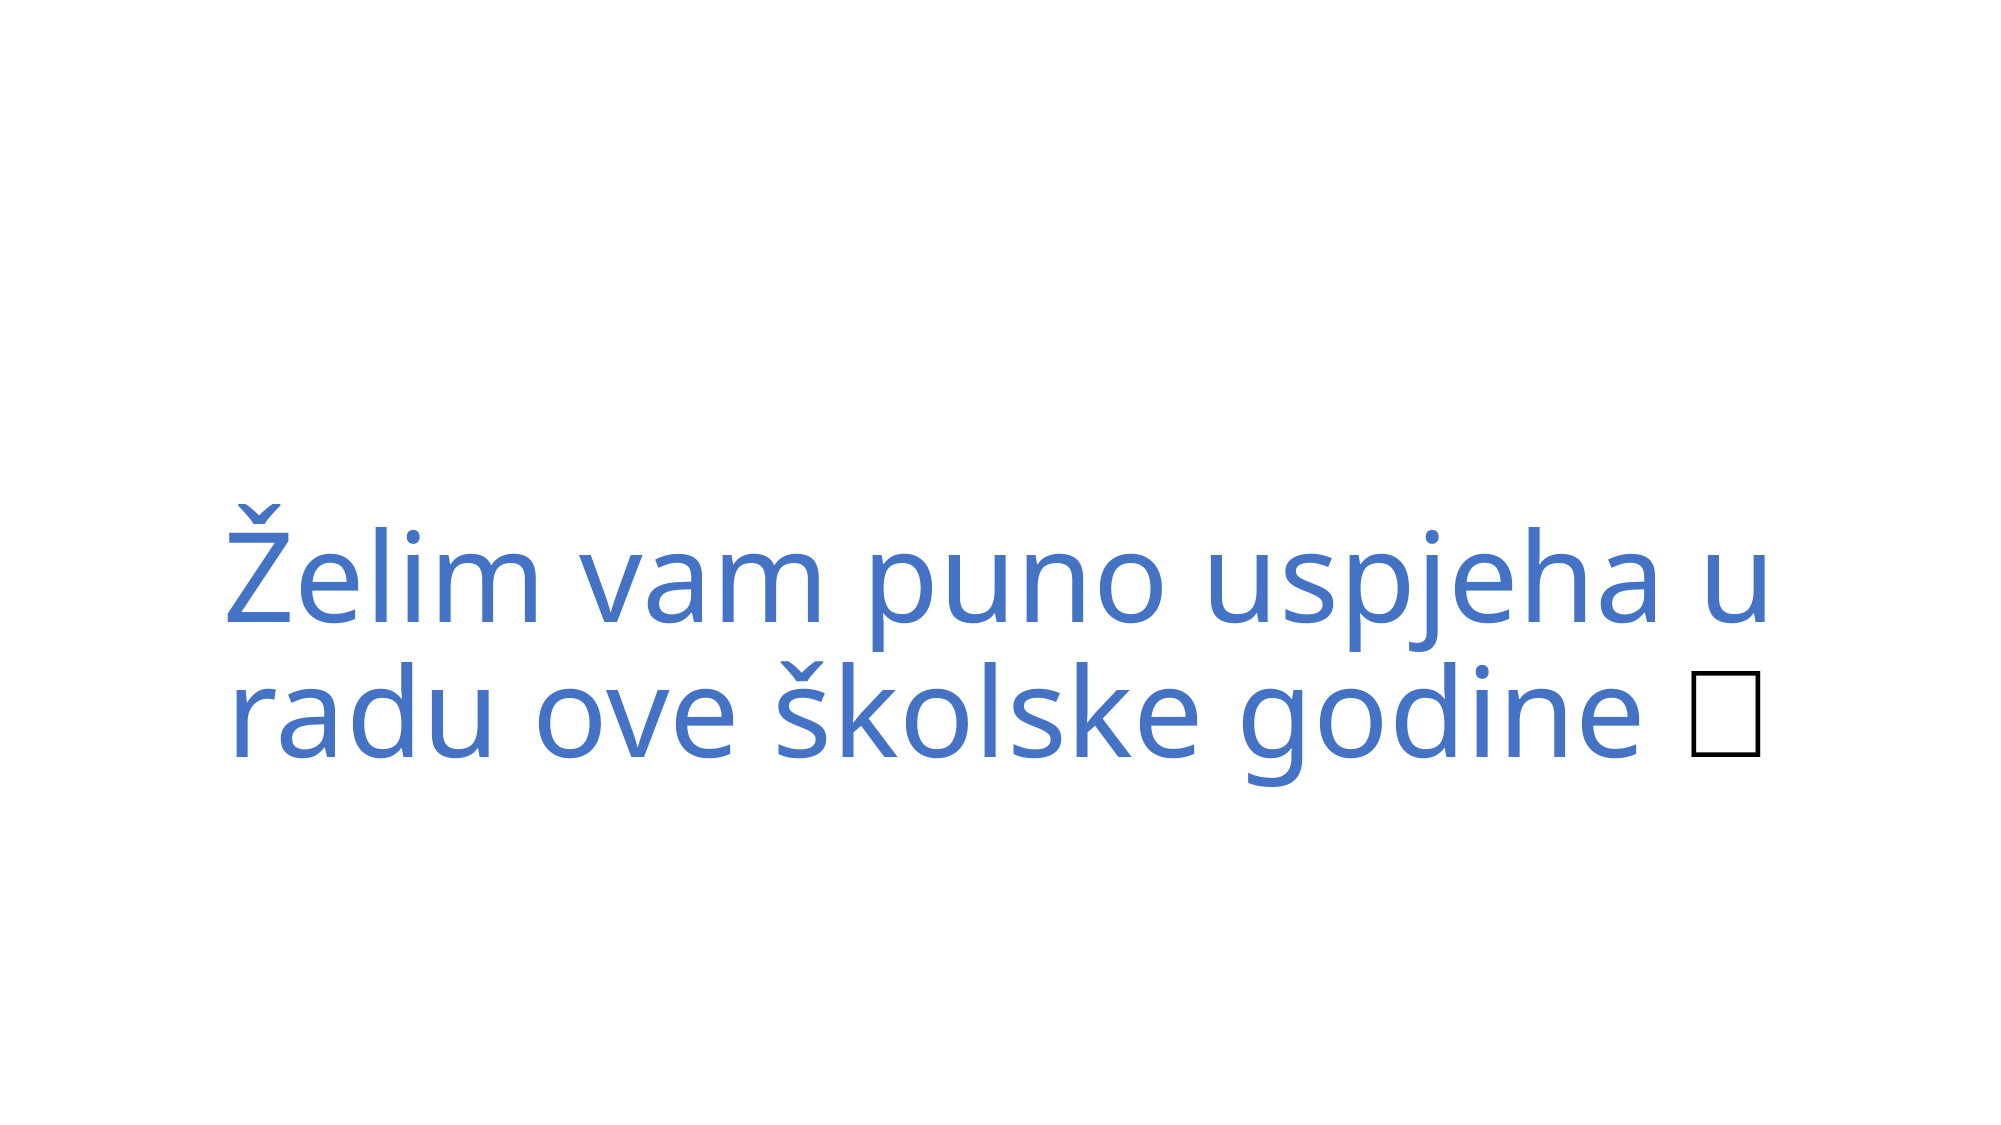

# Želim vam puno uspjeha u radu ove školske godine 